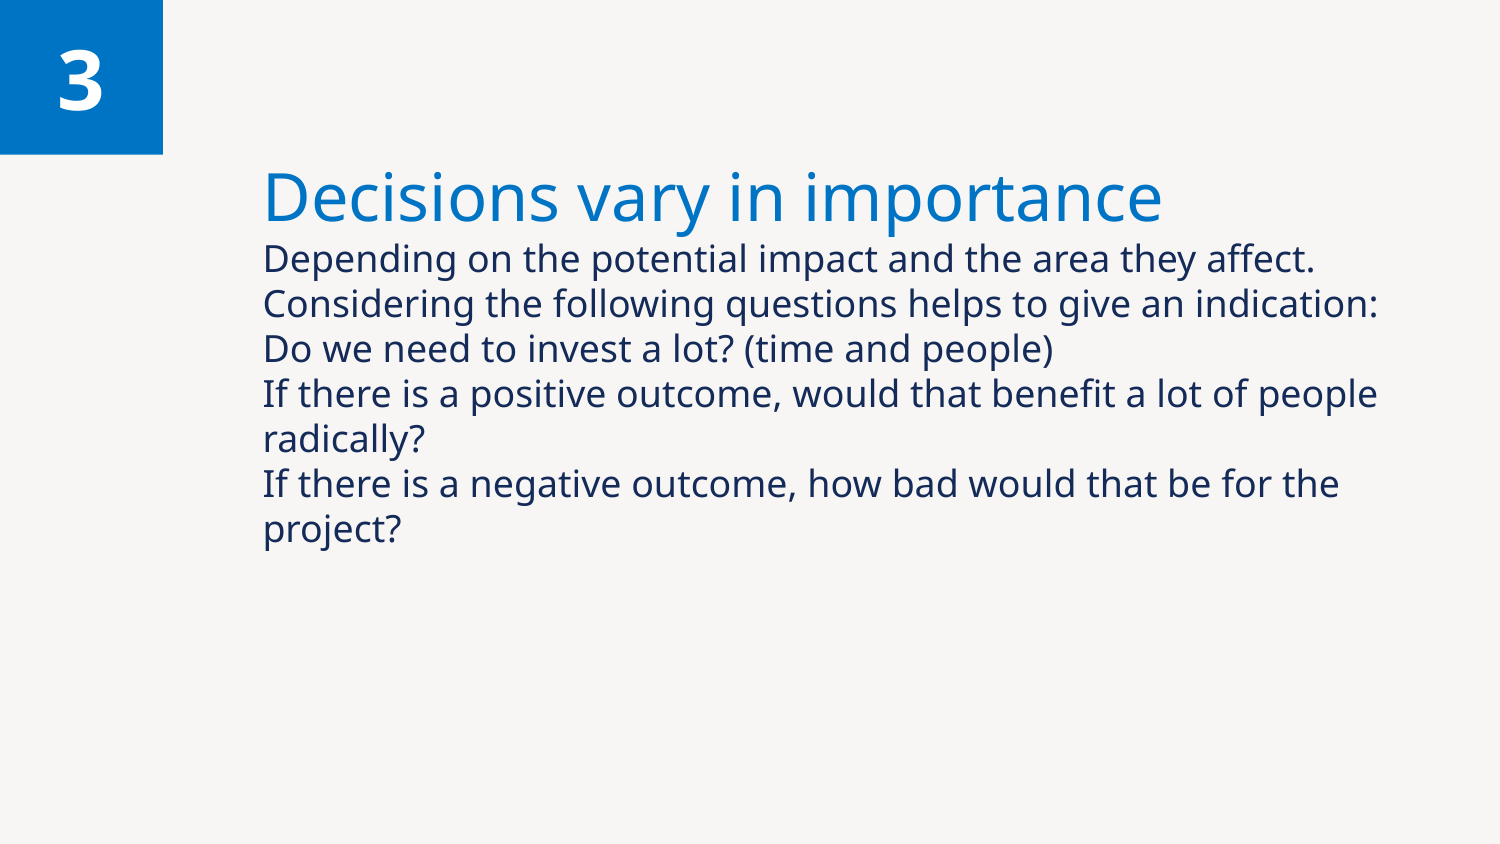

3
# Decisions vary in importance Depending on the potential impact and the area they affect. Considering the following questions helps to give an indication: Do we need to invest a lot? (time and people) If there is a positive outcome, would that benefit a lot of people radically? If there is a negative outcome, how bad would that be for the project?